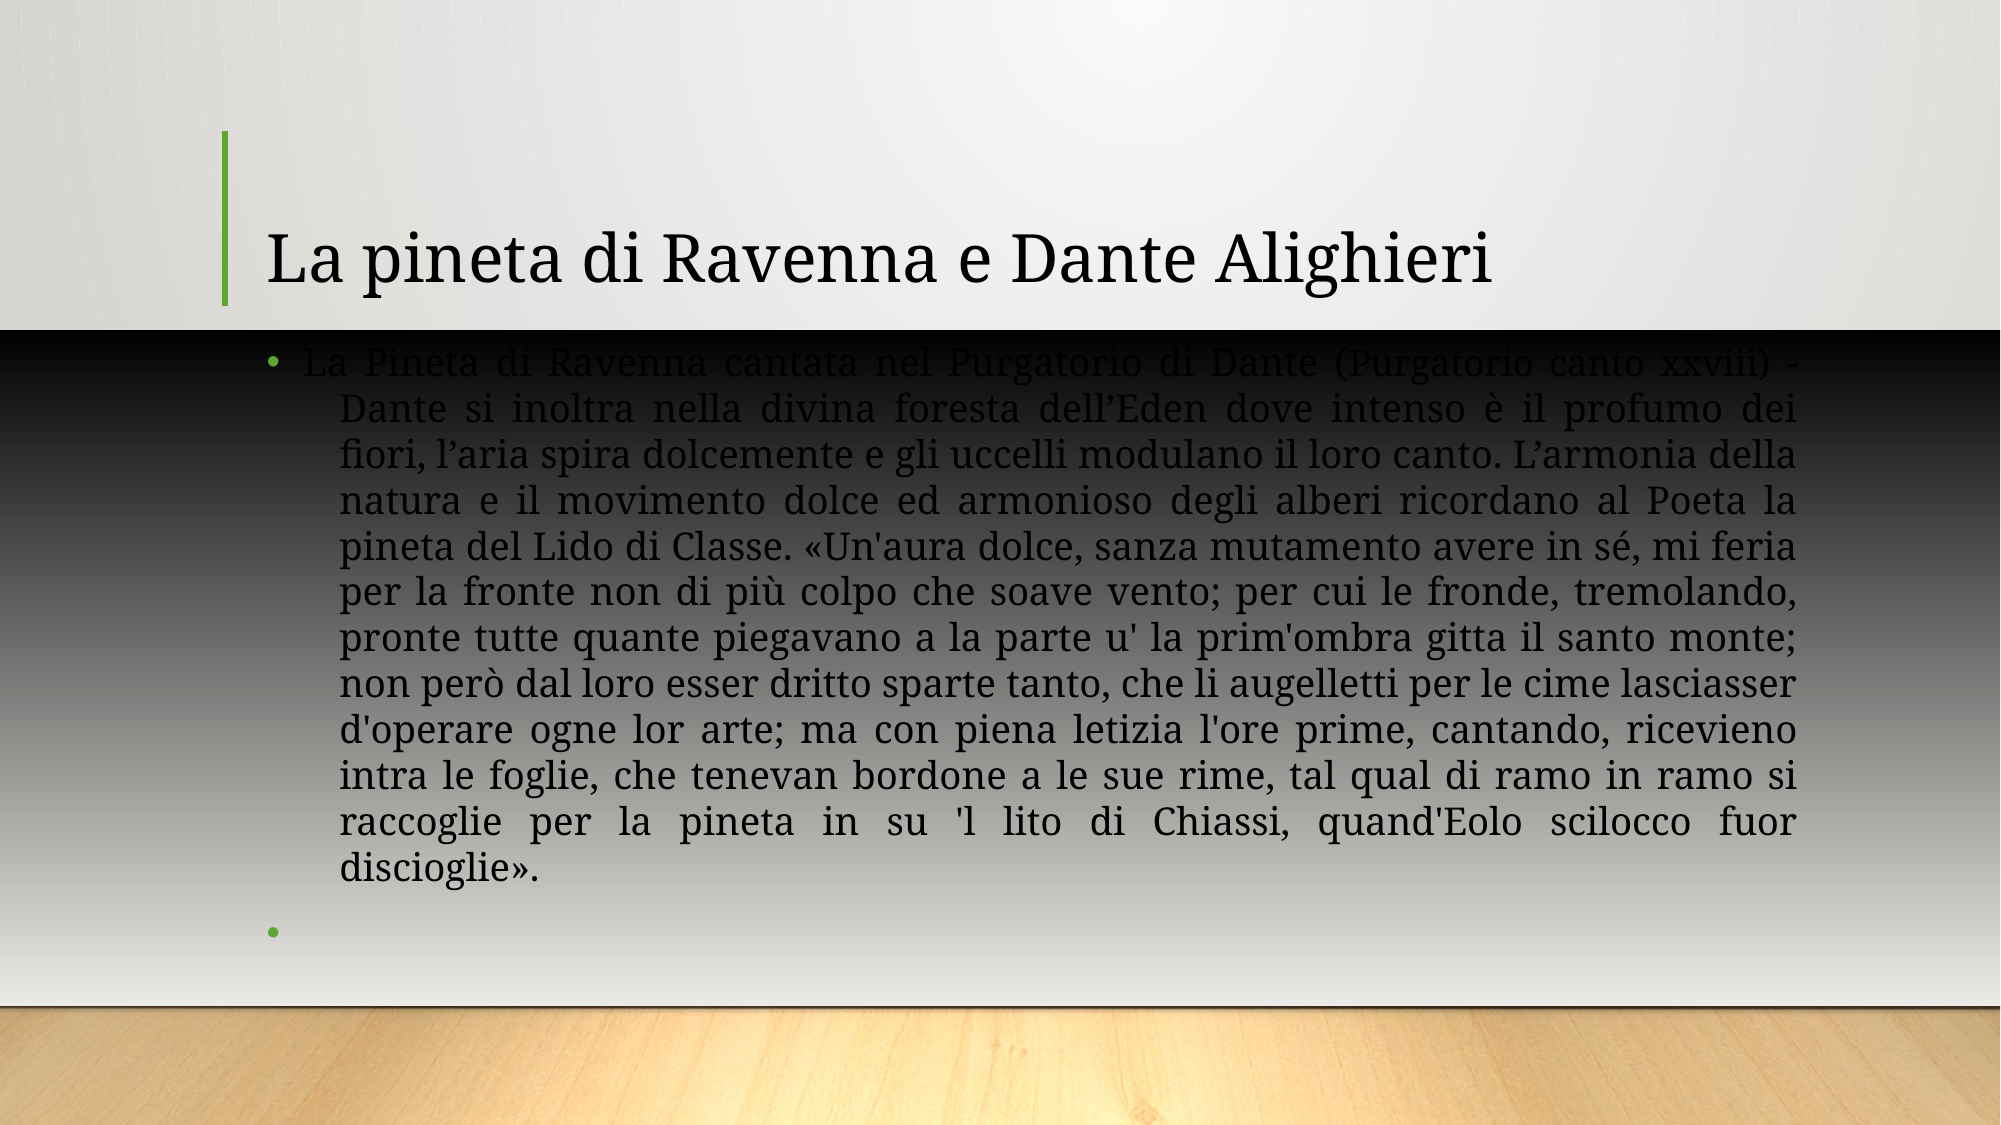

# La pineta di Ravenna e Dante Alighieri
La Pineta di Ravenna cantata nel Purgatorio di Dante (Purgatorio canto xxviii) - Dante si inoltra nella divina foresta dell’Eden dove intenso è il profumo dei fiori, l’aria spira dolcemente e gli uccelli modulano il loro canto. L’armonia della natura e il movimento dolce ed armonioso degli alberi ricordano al Poeta la pineta del Lido di Classe. «Un'aura dolce, sanza mutamento avere in sé, mi feria per la fronte non di più colpo che soave vento; per cui le fronde, tremolando, pronte tutte quante piegavano a la parte u' la prim'ombra gitta il santo monte; non però dal loro esser dritto sparte tanto, che li augelletti per le cime lasciasser d'operare ogne lor arte; ma con piena letizia l'ore prime, cantando, ricevieno intra le foglie, che tenevan bordone a le sue rime, tal qual di ramo in ramo si raccoglie per la pineta in su 'l lito di Chiassi, quand'Eolo scilocco fuor discioglie».